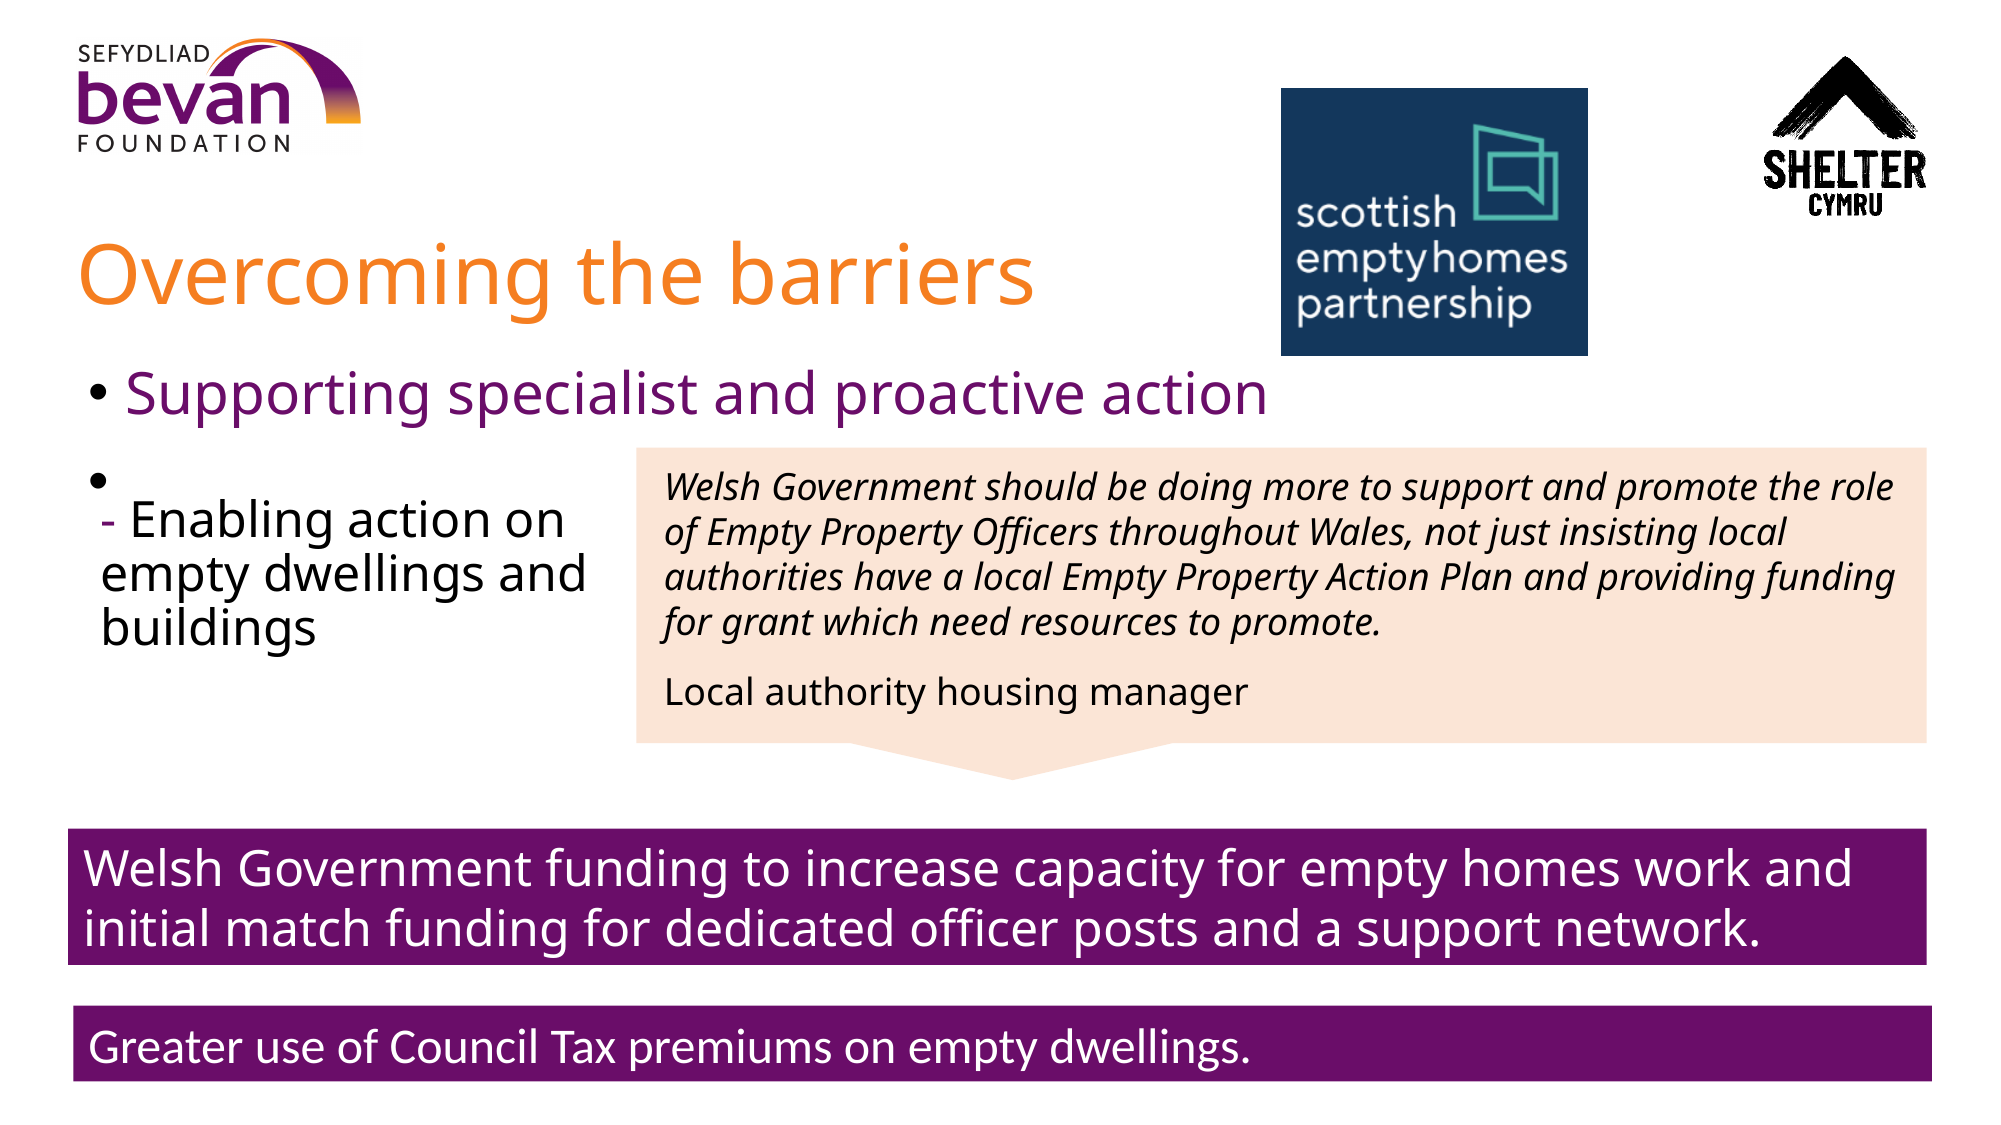

# Overcoming the barriers
Supporting specialist and proactive action
Welsh Government should be doing more to support and promote the role of Empty Property Officers throughout Wales, not just insisting local authorities have a local Empty Property Action Plan and providing funding for grant which need resources to promote.
Local authority housing manager
- Enabling action on
empty dwellings and
buildings
Welsh Government funding to increase capacity for empty homes work and initial match funding for dedicated officer posts and a support network.
Greater use of Council Tax premiums on empty dwellings.